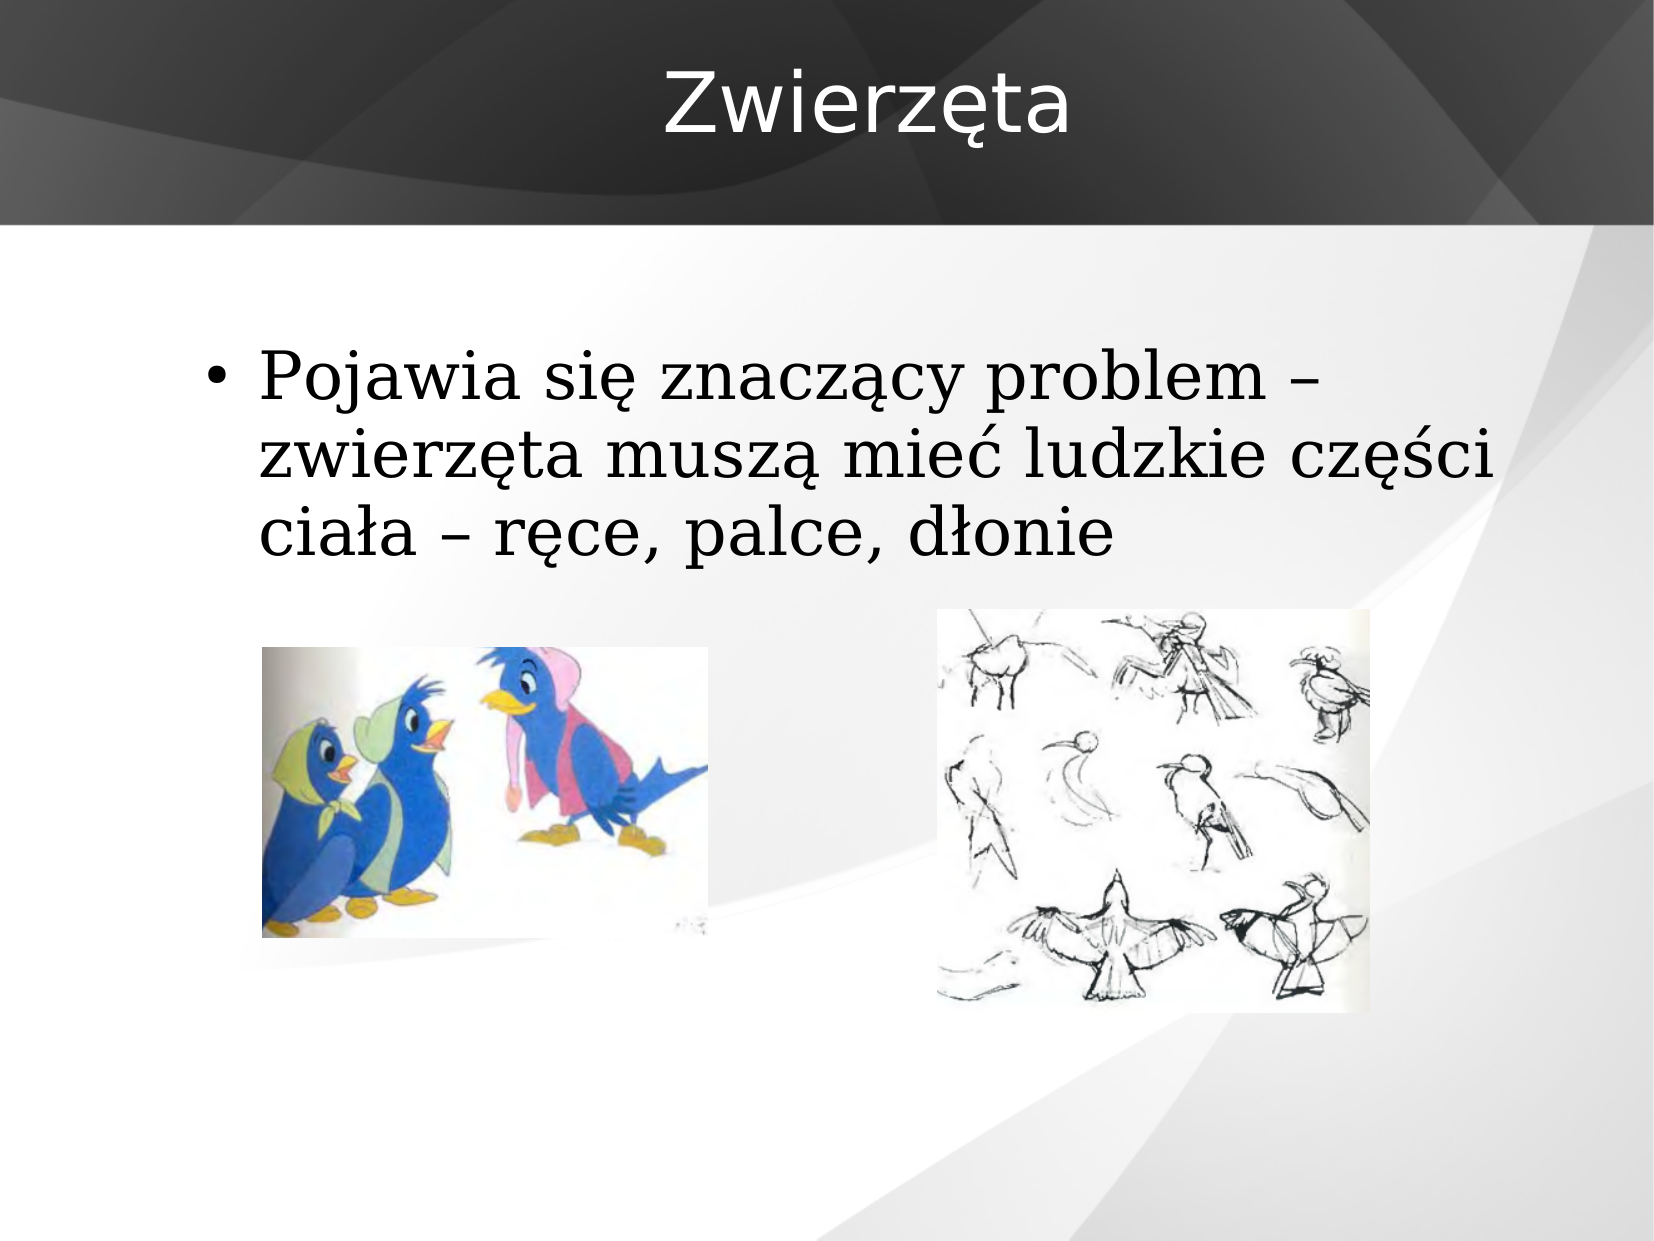

# Zwierzęta
Pojawia się znaczący problem – zwierzęta muszą mieć ludzkie części ciała – ręce, palce, dłonie